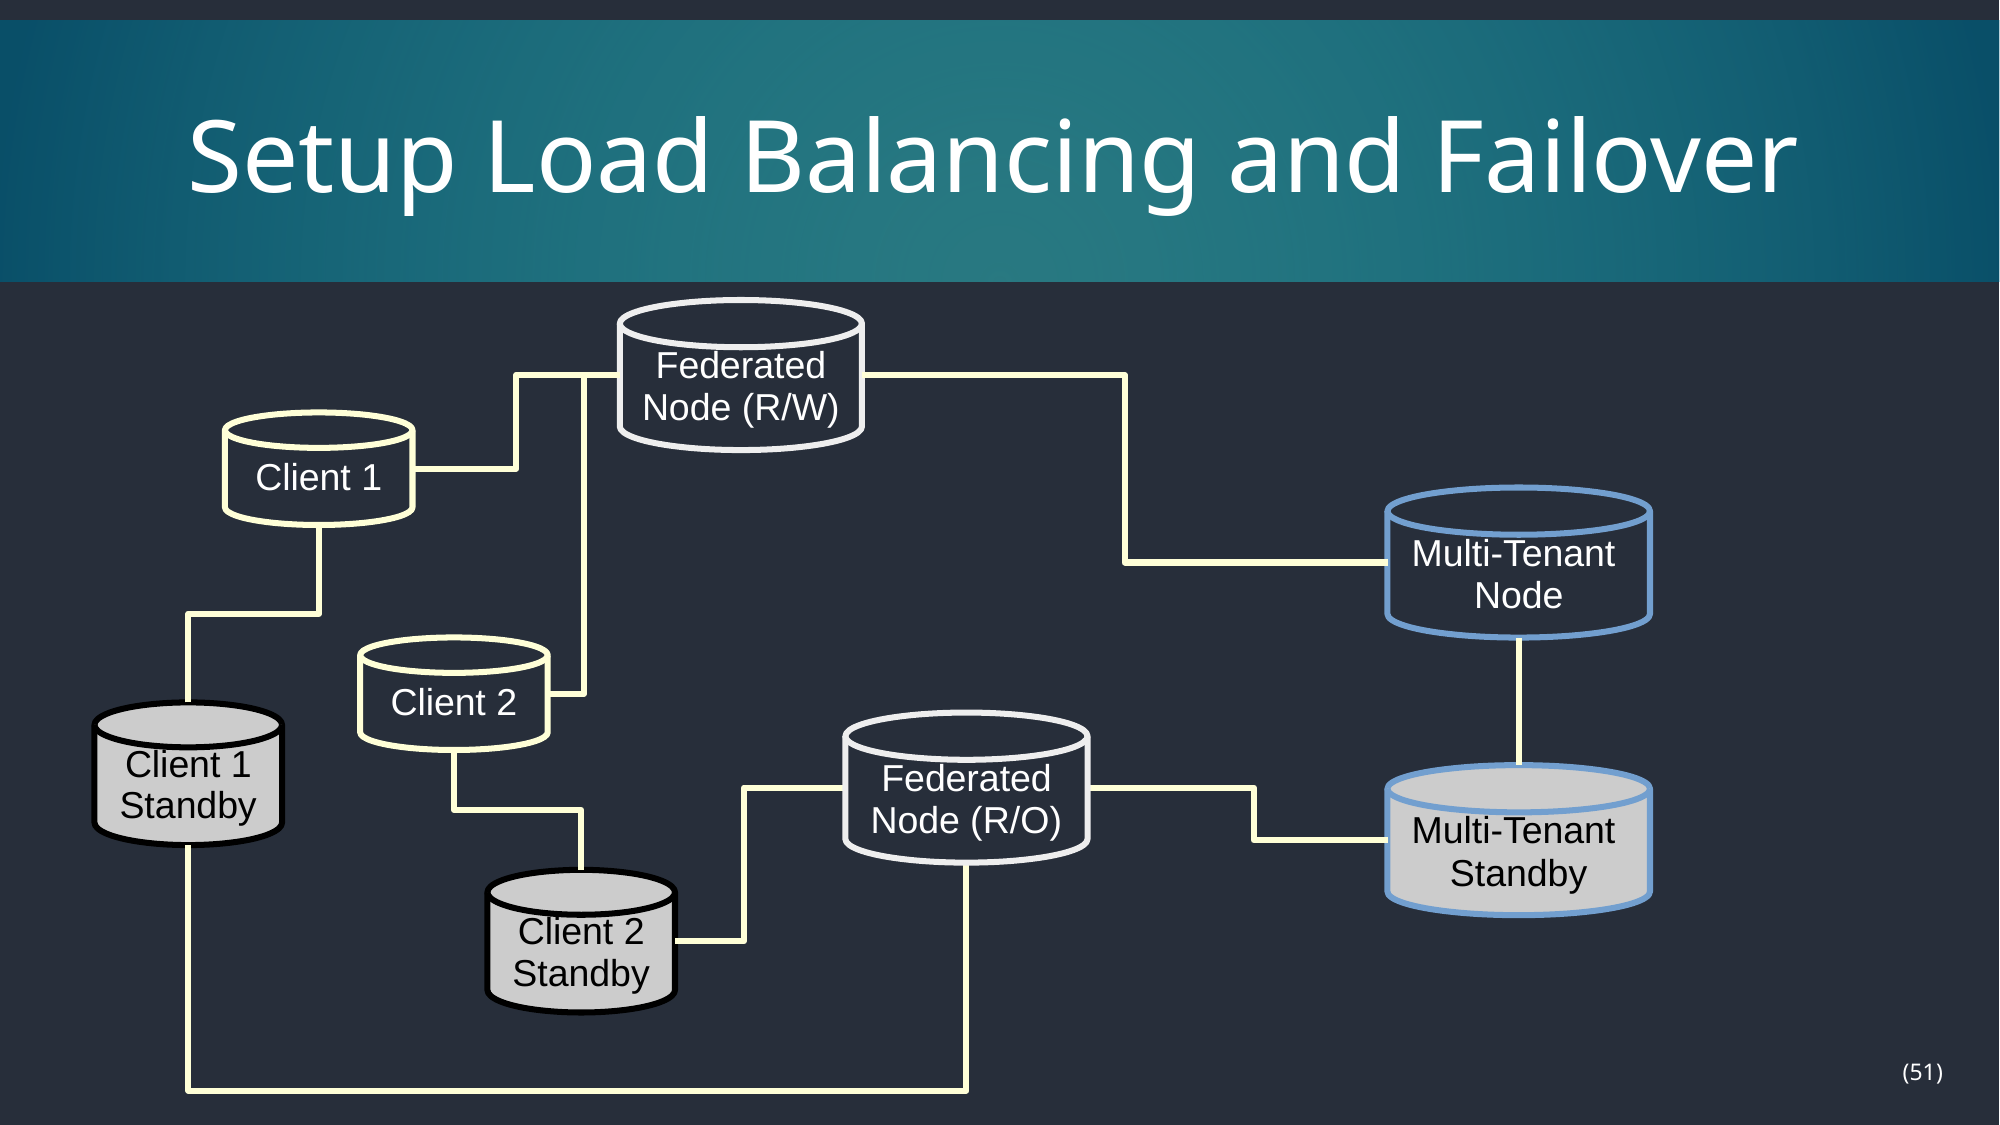

Setup Load Balancing and Failover
Federated
Node (R/W)
Client 1
Multi-Tenant
Node
Client 2
Client 1
Standby
Federated
Node (R/O)
Multi-Tenant
Standby
Client 2
Standby